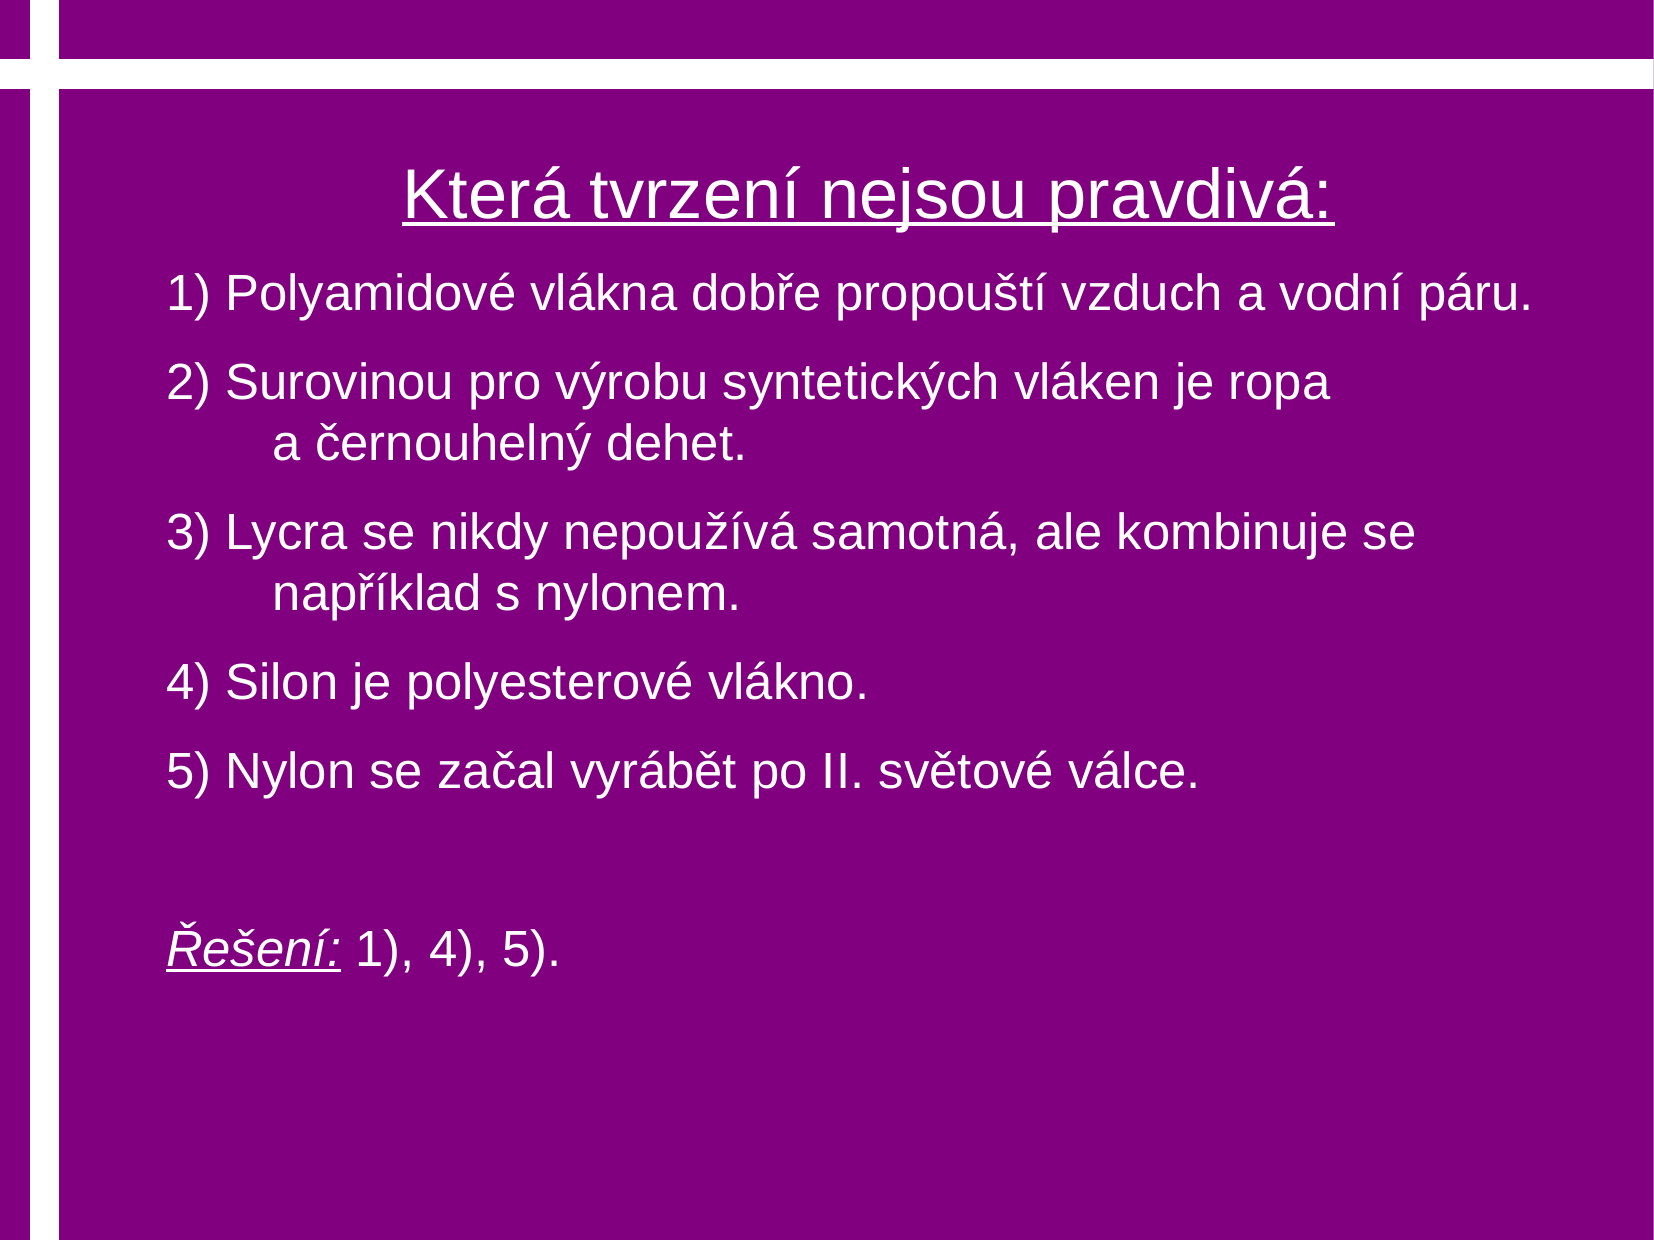

# Která tvrzení nejsou pravdivá:
1) Polyamidové vlákna dobře propouští vzduch a vodní páru.
2) Surovinou pro výrobu syntetických vláken je ropa a černouhelný dehet.
3) Lycra se nikdy nepoužívá samotná, ale kombinuje se například s nylonem.
4) Silon je polyesterové vlákno.
5) Nylon se začal vyrábět po II. světové válce.
Řešení: 1), 4), 5).